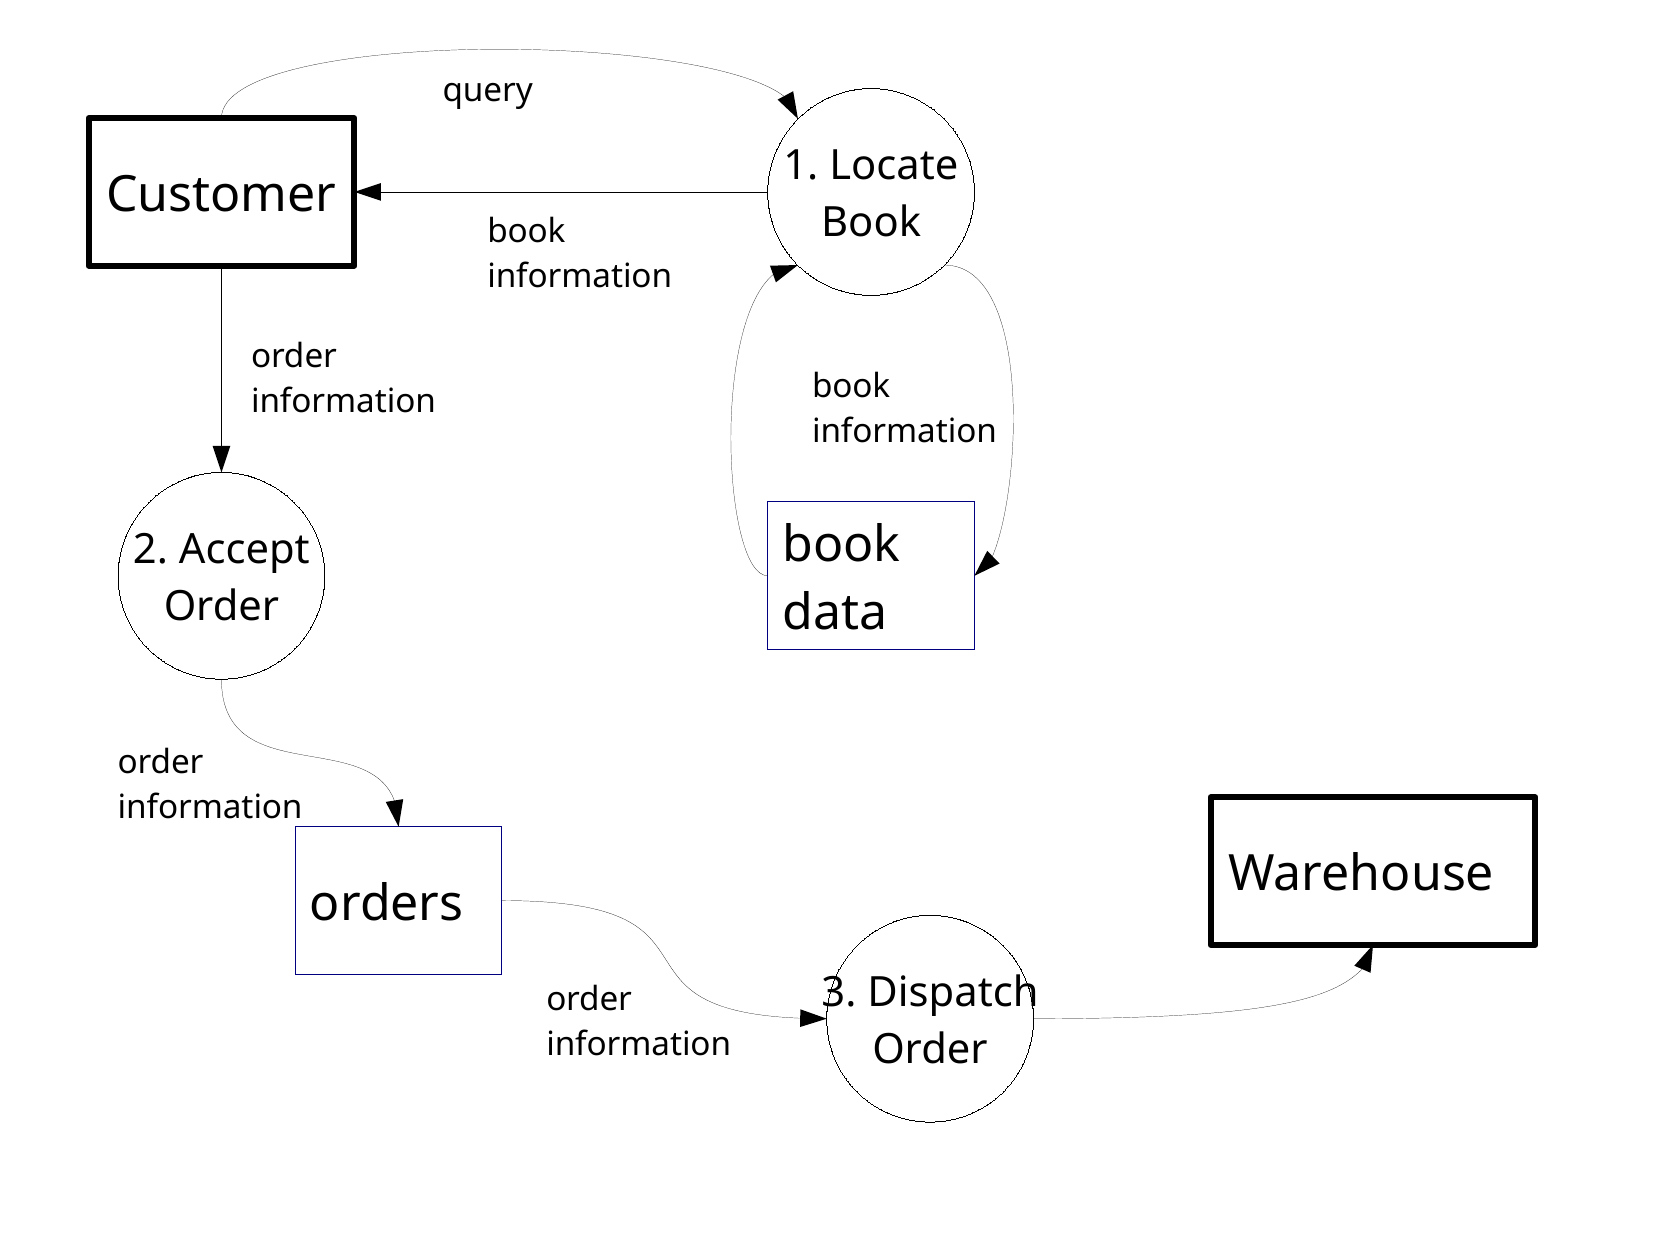

query
1. Locate
Book
Customer
book
information
order
information
book
information
2. Accept
Order
book
data
order
information
Warehouse
orders
3. Dispatch
Order
order
information